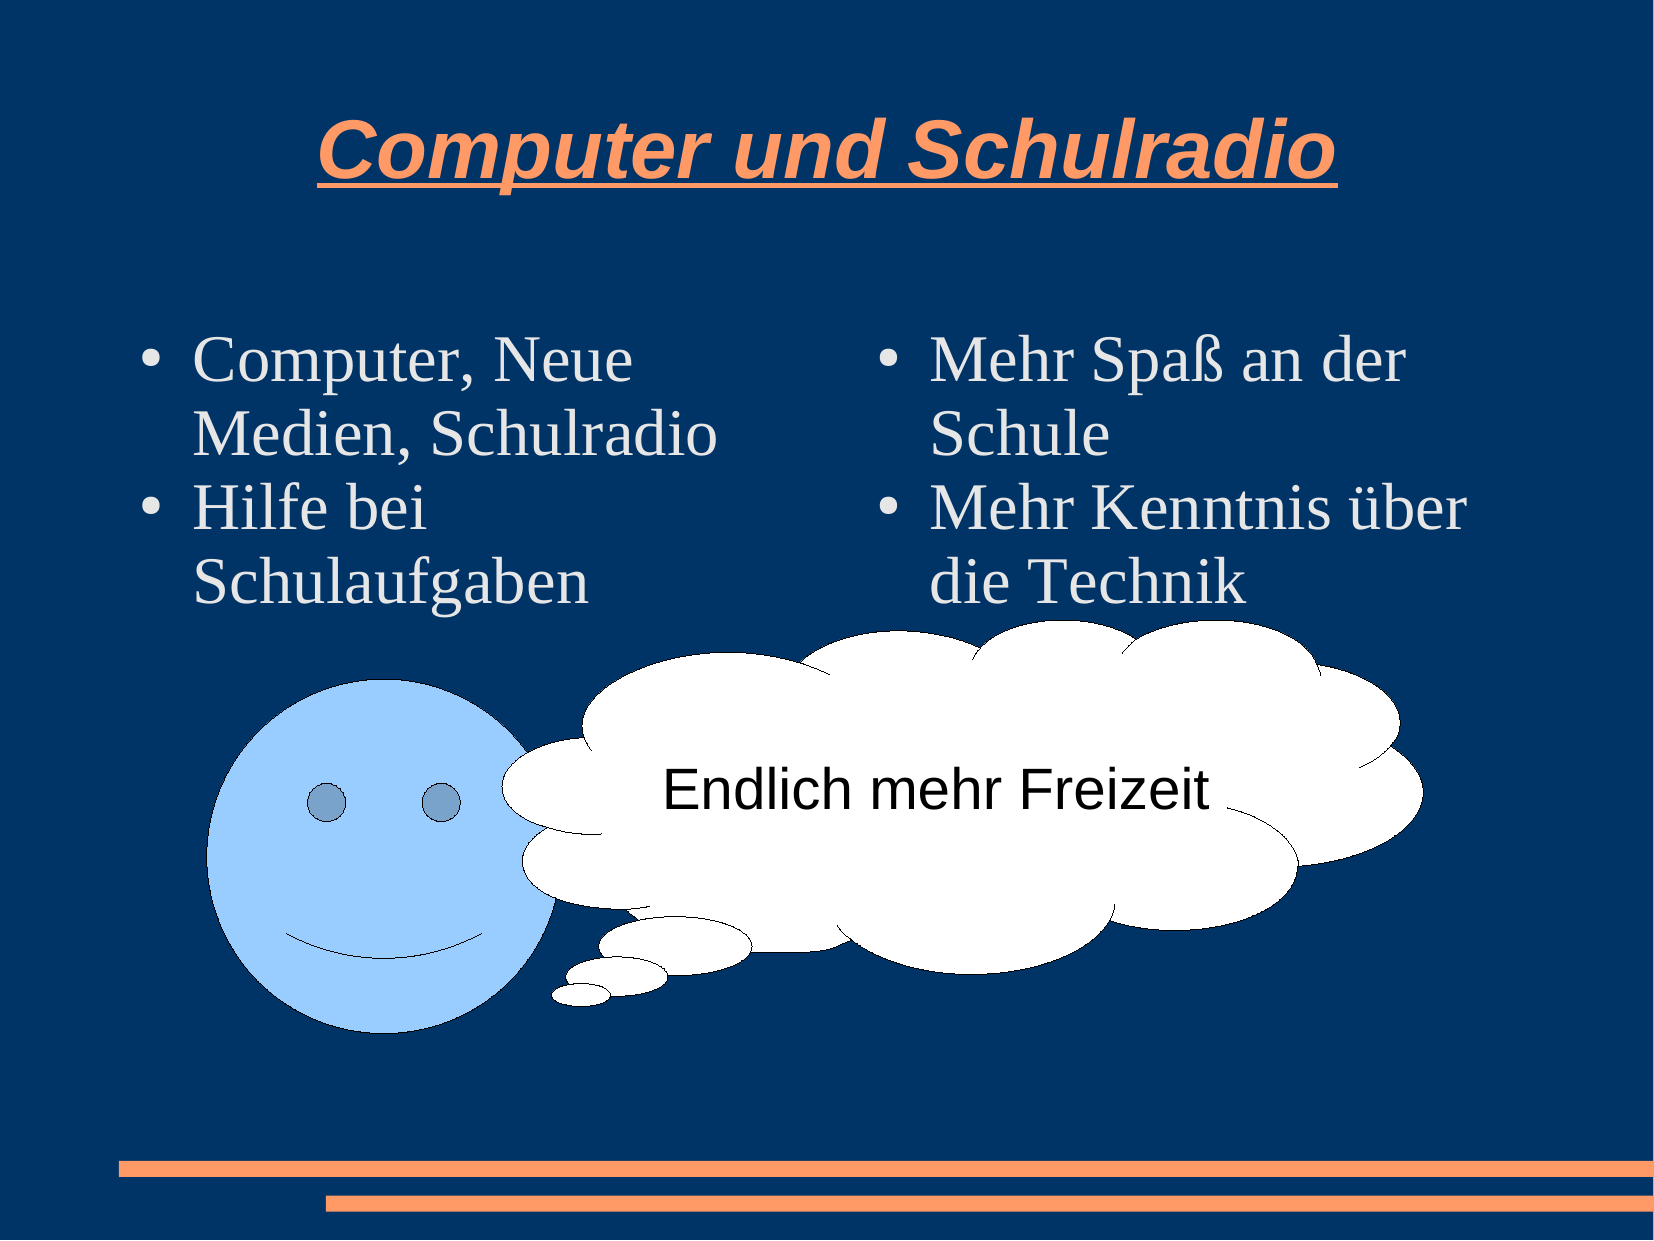

# Computer und Schulradio
Computer, Neue Medien, Schulradio
Hilfe bei Schulaufgaben
Mehr Spaß an der Schule
Mehr Kenntnis über die Technik
 Endlich mehr Freizeit